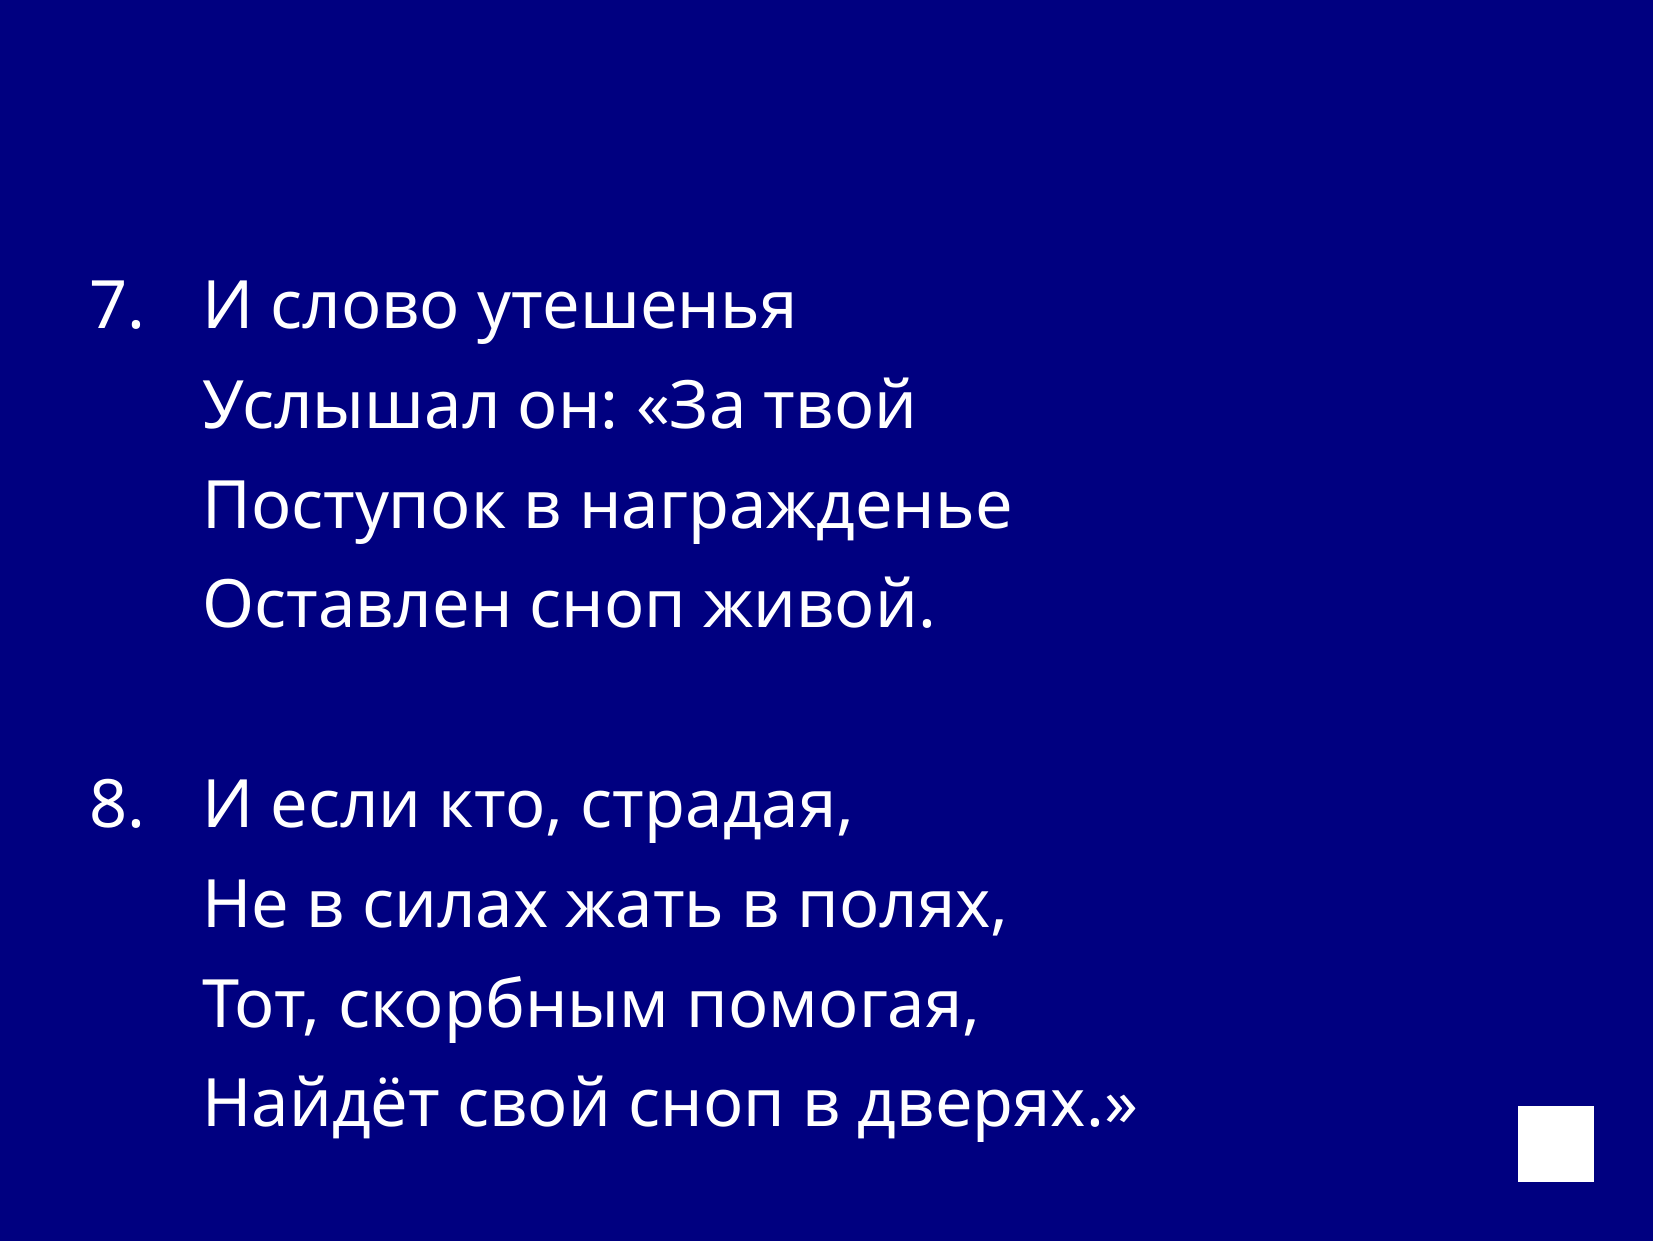

7.	И слово утешенья
	Услышал он: «За твой
	Поступок в награжденье
	Оставлен сноп живой.
8.	И если кто, страдая,
	Не в силах жать в полях,
	Тот, скорбным помогая,
	Найдёт свой сноп в дверях.»